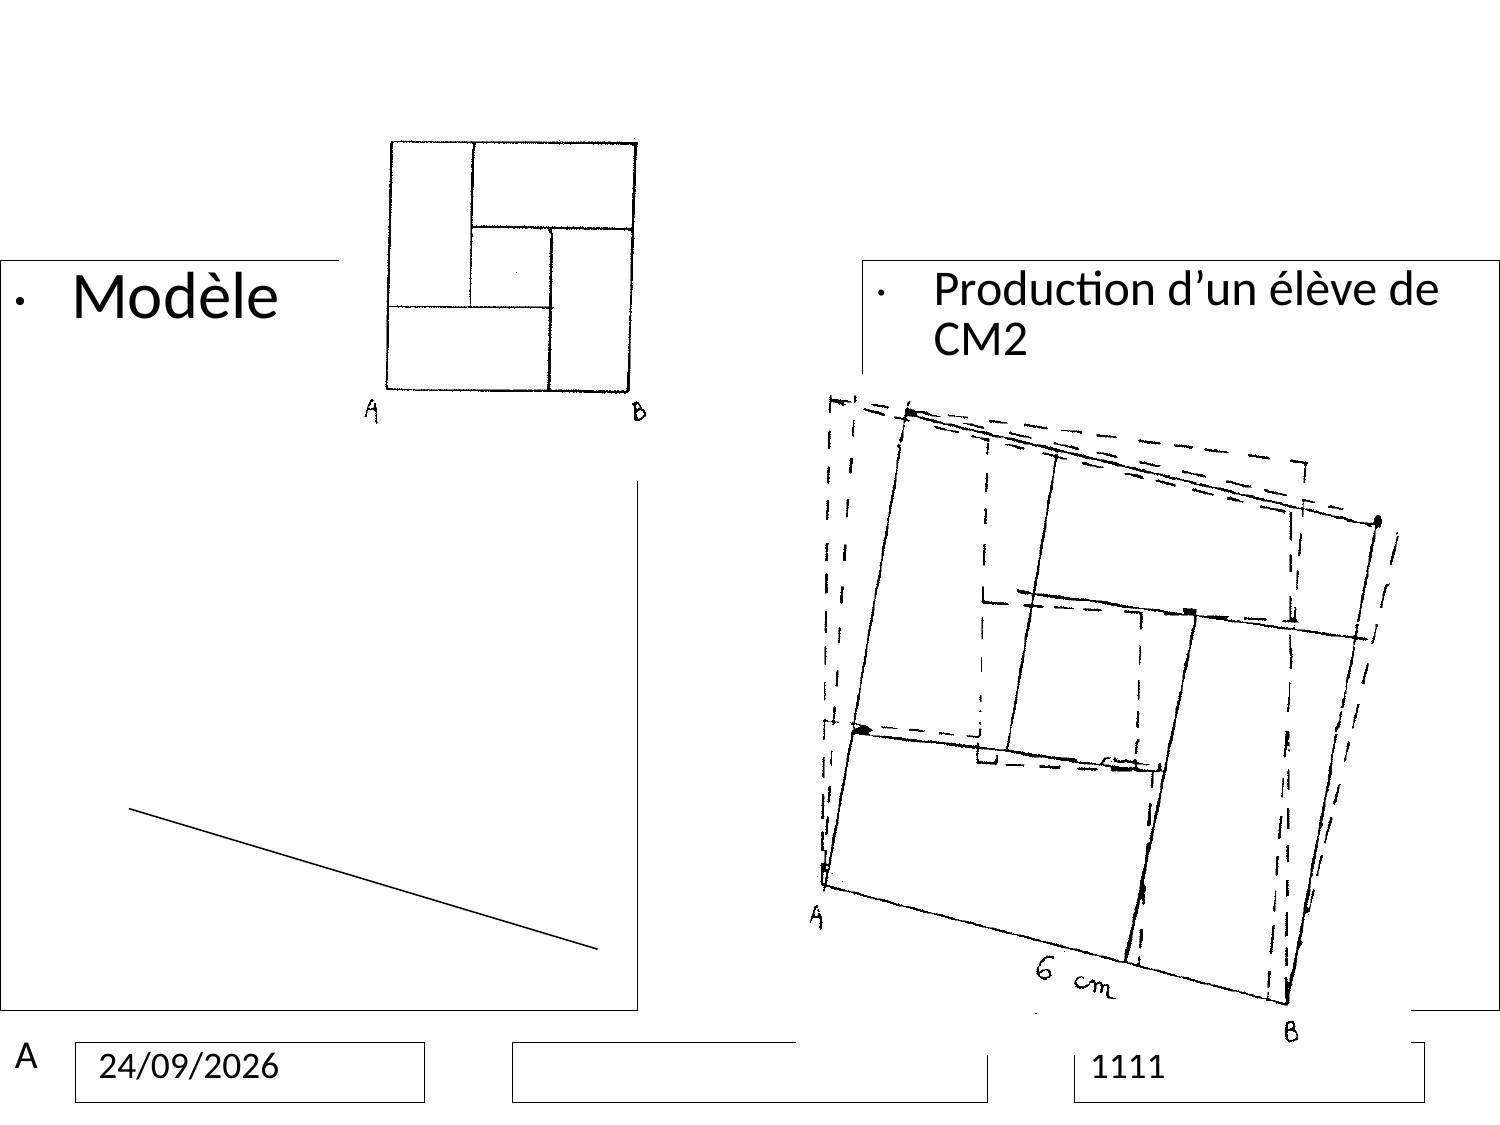

# Modèle
A
		B
Production d’un élève de CM2